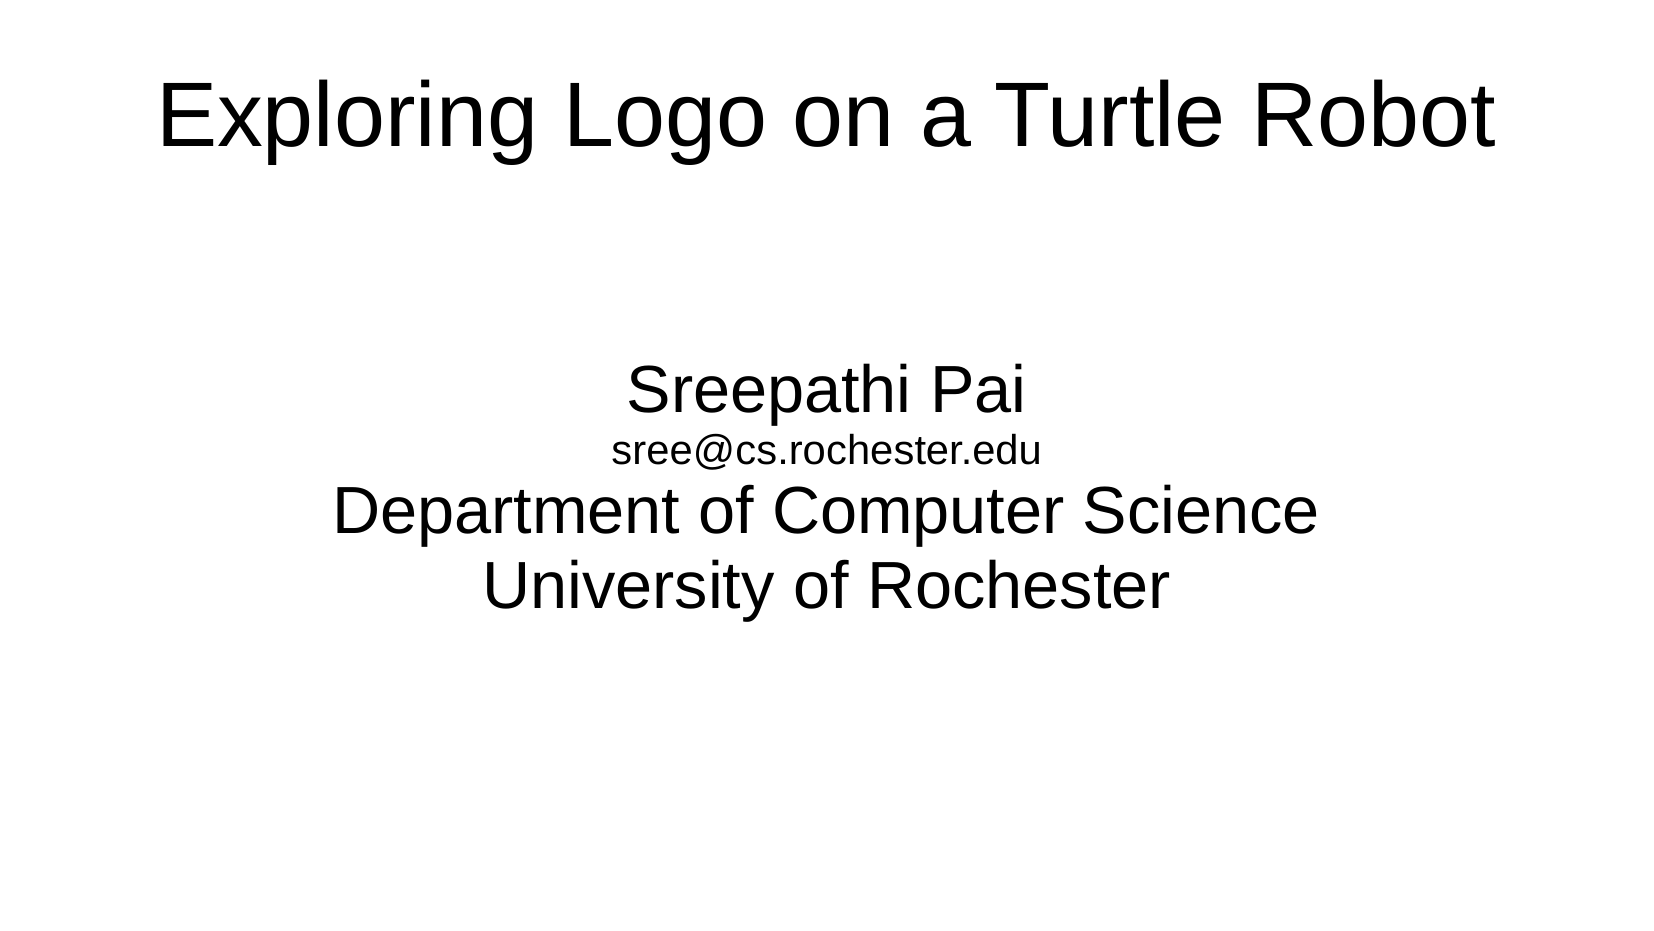

# Exploring Logo on a Turtle Robot
Sreepathi Pai
sree@cs.rochester.edu
Department of Computer Science
University of Rochester